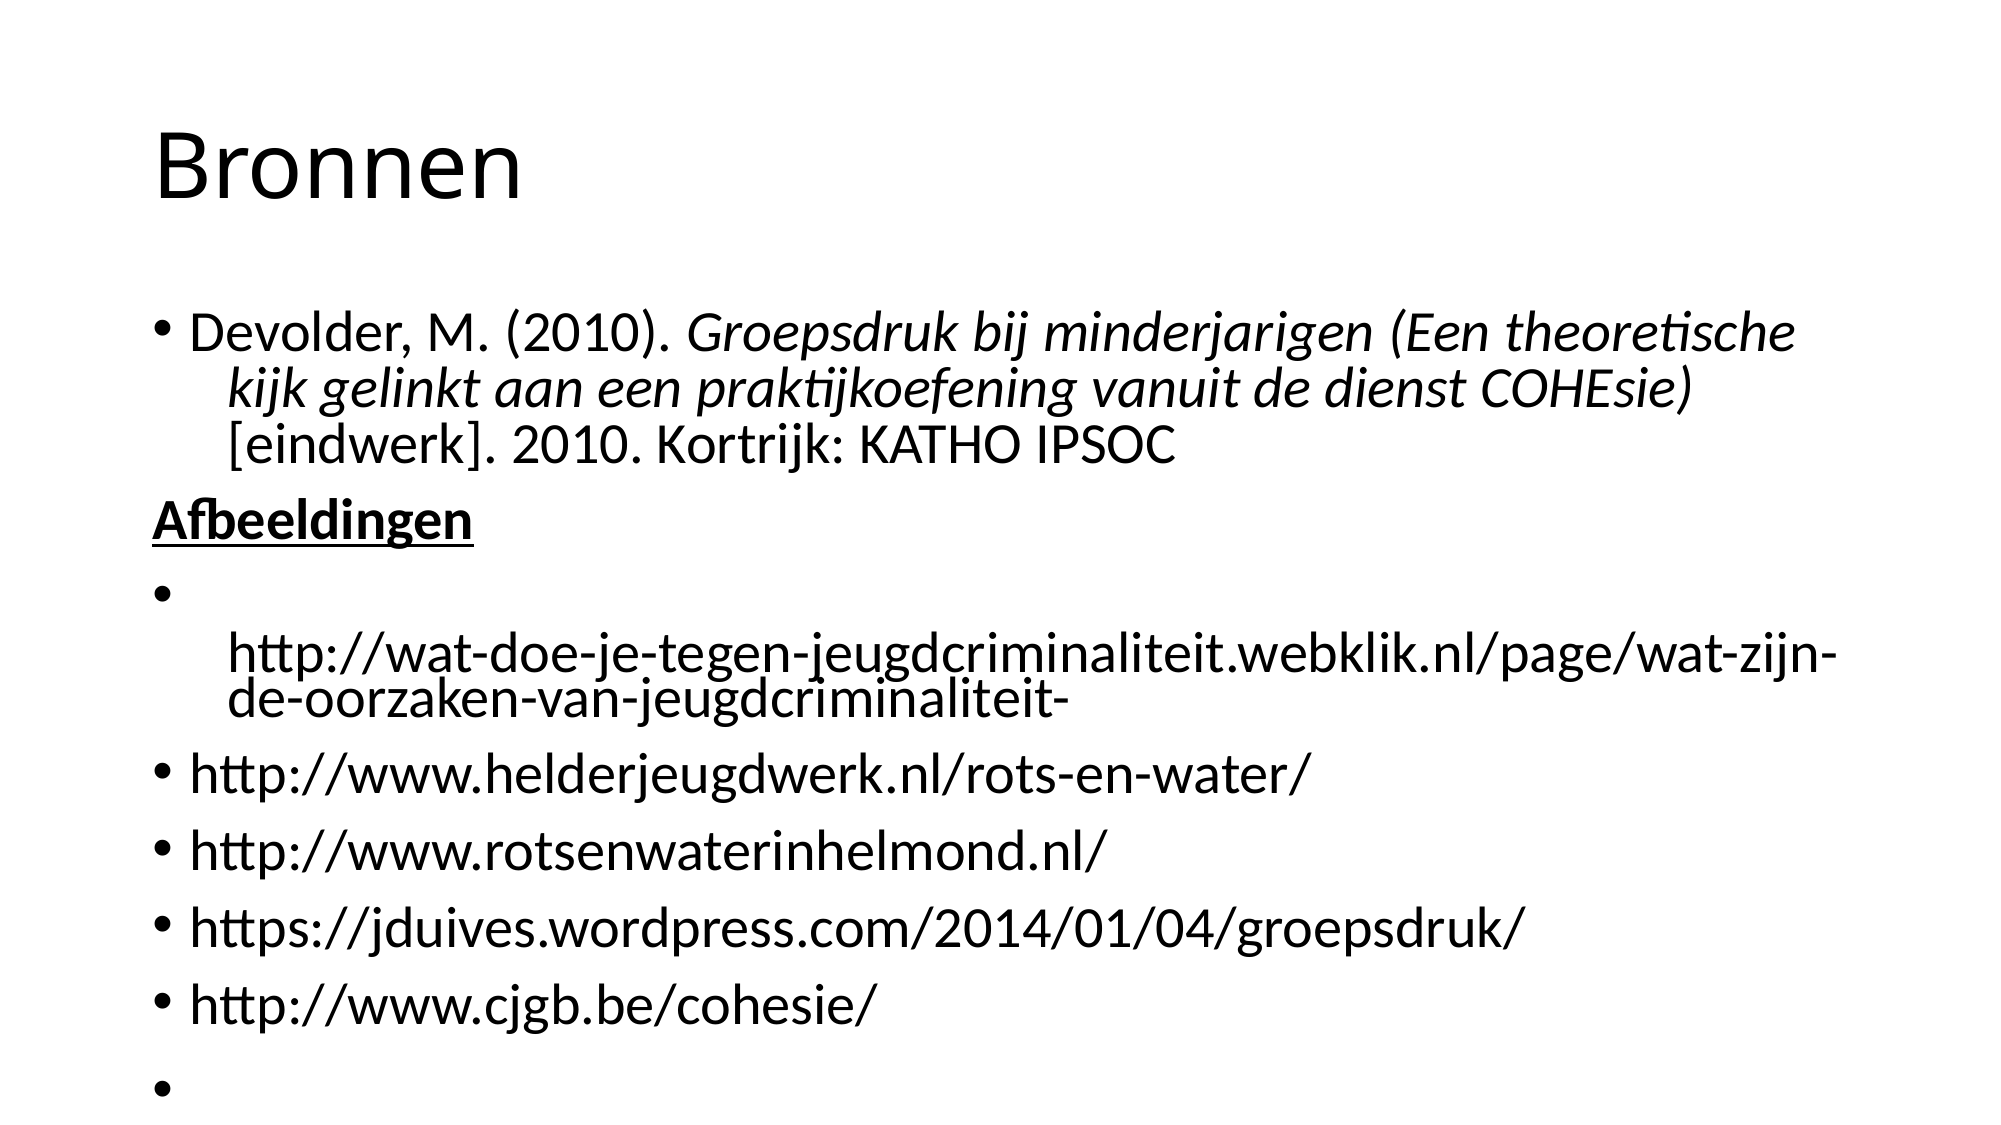

# Bronnen
Devolder, M. (2010). Groepsdruk bij minderjarigen (Een theoretische kijk gelinkt aan een praktijkoefening vanuit de dienst COHEsie) [eindwerk]. 2010. Kortrijk: KATHO IPSOC
Afbeeldingen
 http://wat-doe-je-tegen-jeugdcriminaliteit.webklik.nl/page/wat-zijn-de-oorzaken-van-jeugdcriminaliteit-
http://www.helderjeugdwerk.nl/rots-en-water/
http://www.rotsenwaterinhelmond.nl/
https://jduives.wordpress.com/2014/01/04/groepsdruk/
http://www.cjgb.be/cohesie/